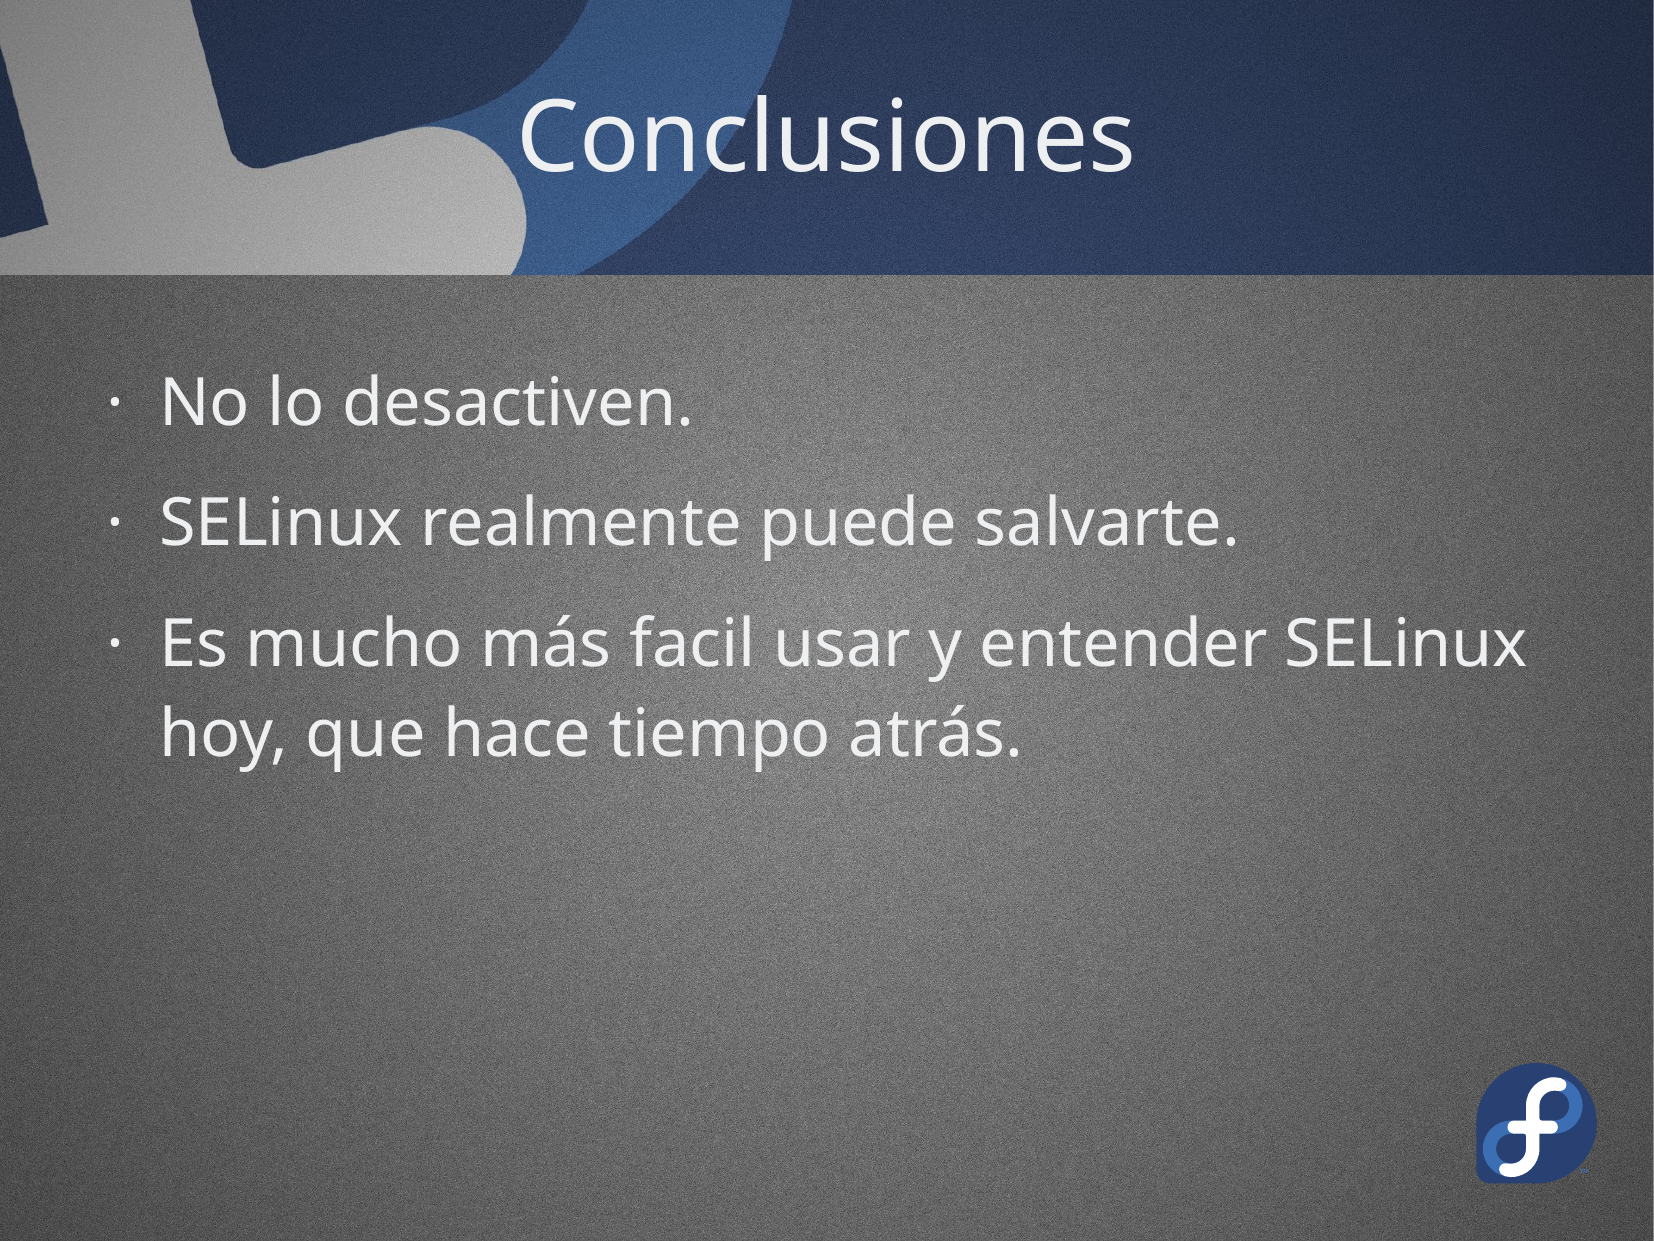

# Conclusiones
No lo desactiven.
SELinux realmente puede salvarte.
Es mucho más facil usar y entender SELinux hoy, que hace tiempo atrás.